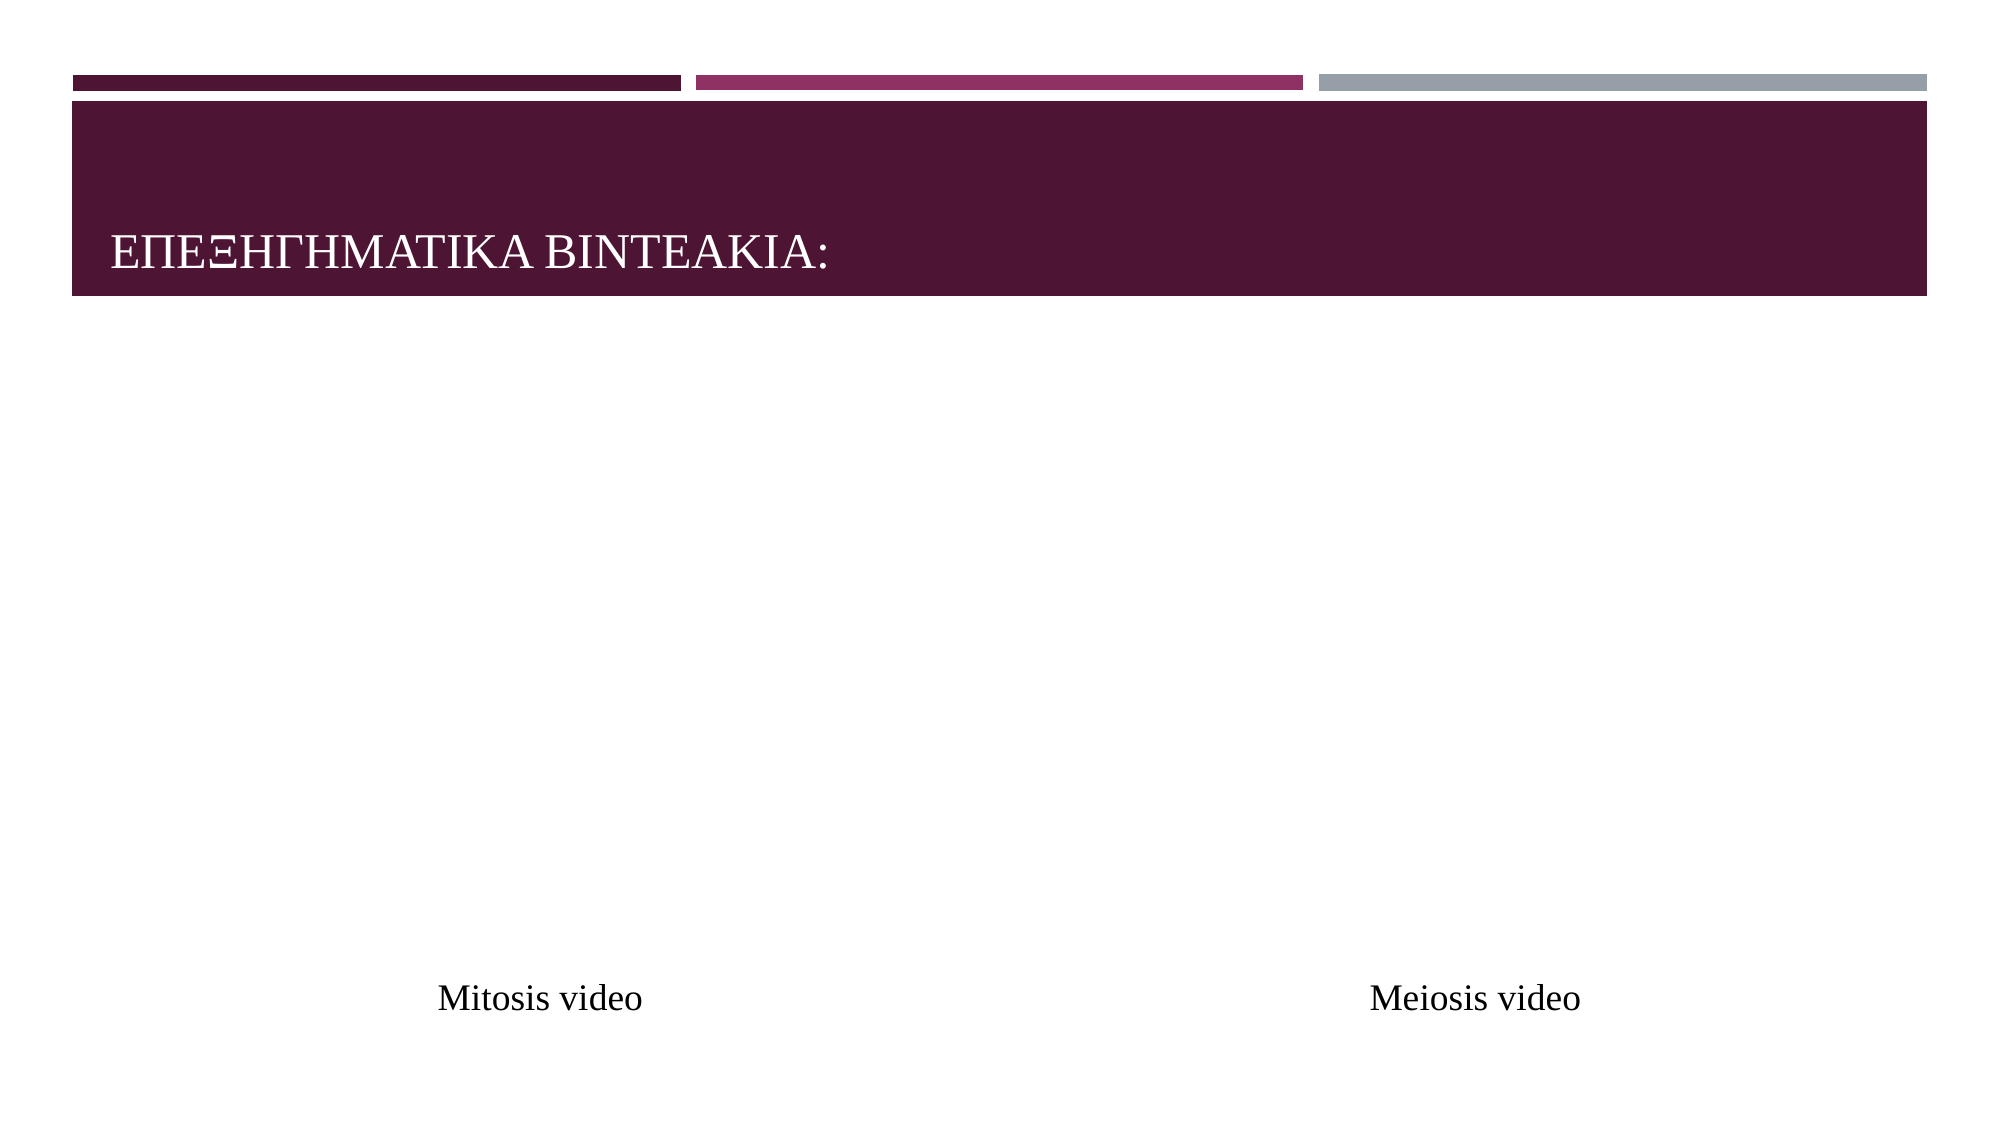

# ΕΠΕΞΗΓΗΜΑΤΙΚΑ ΒΙΝΤΕΑΚΙΑ:
Meiosis video
Mitosis video